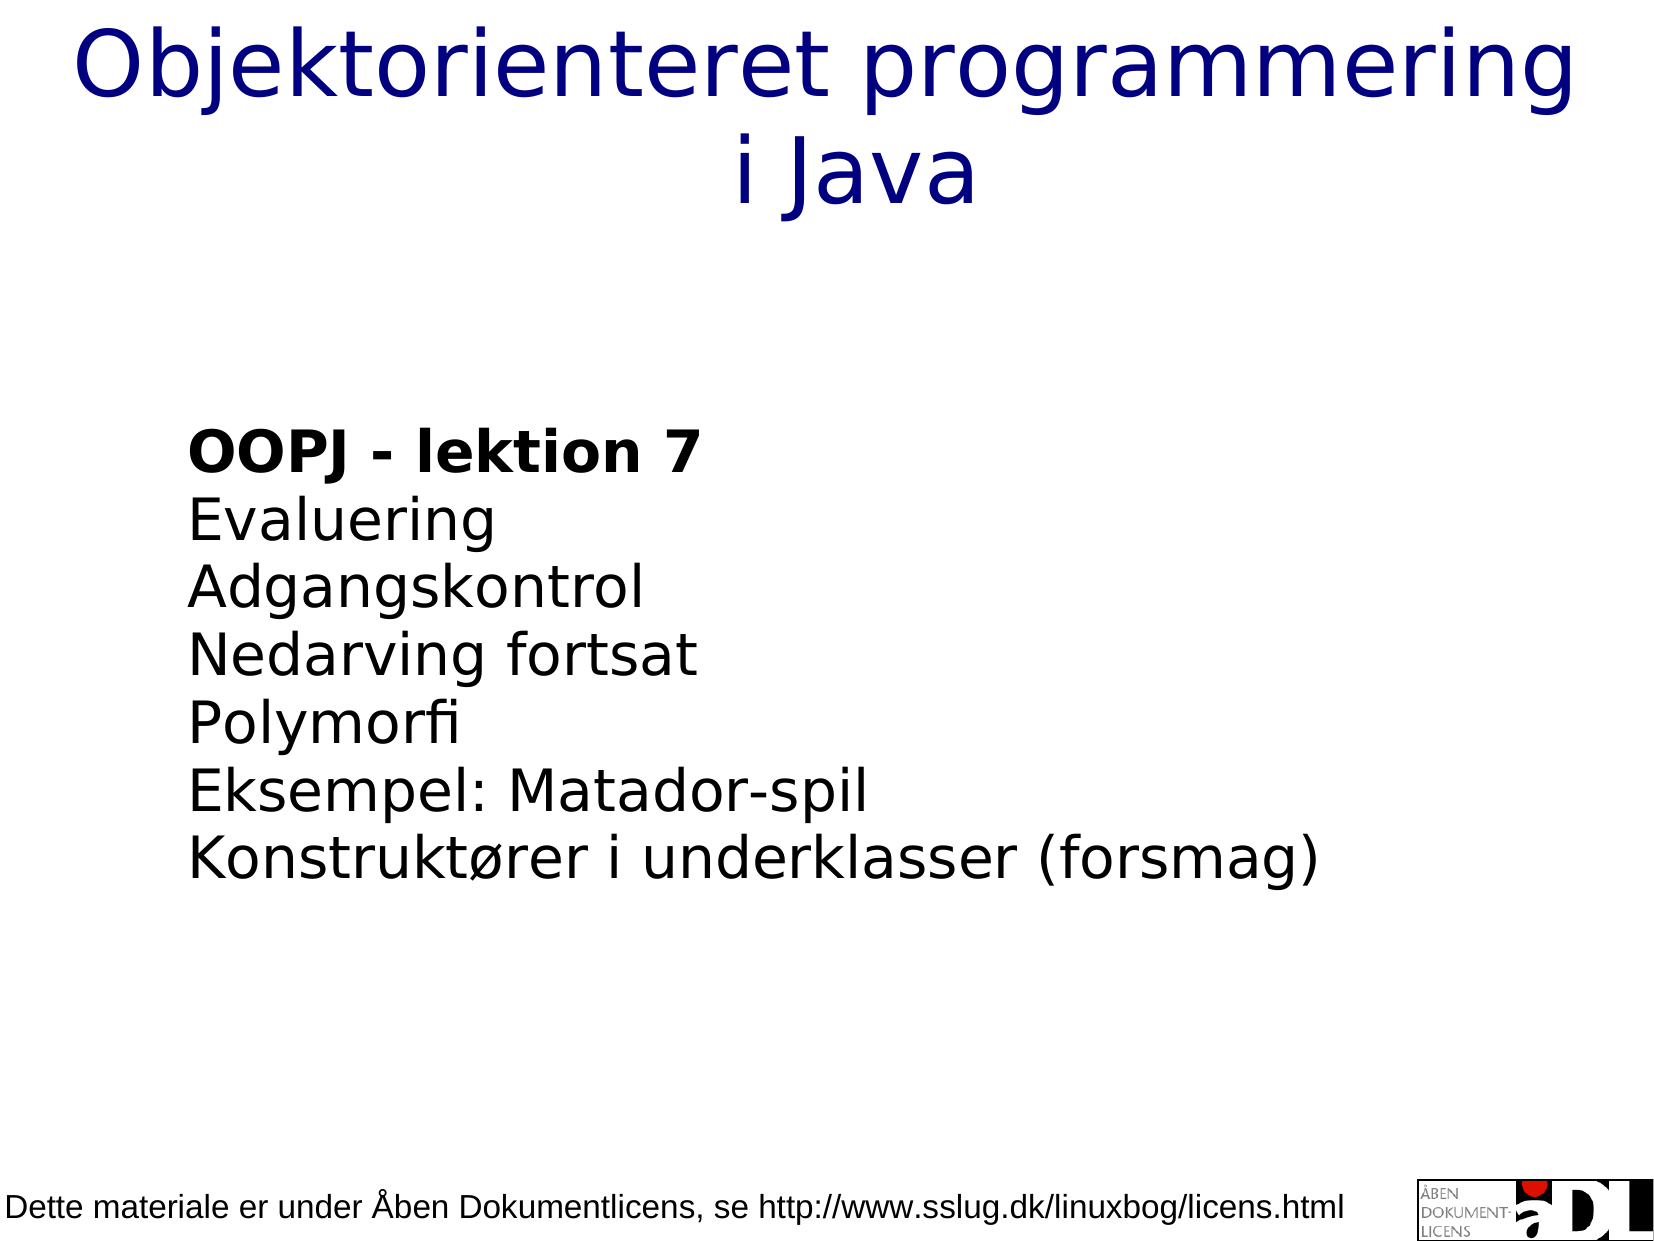

# Objektorienteret programmering i Java
OOPJ - lektion 7
Evaluering
Adgangskontrol
Nedarving fortsat
Polymorfi
Eksempel: Matador-spil
Konstruktører i underklasser (forsmag)
Dette materiale er under Åben Dokumentlicens, se http://www.sslug.dk/linuxbog/licens.html